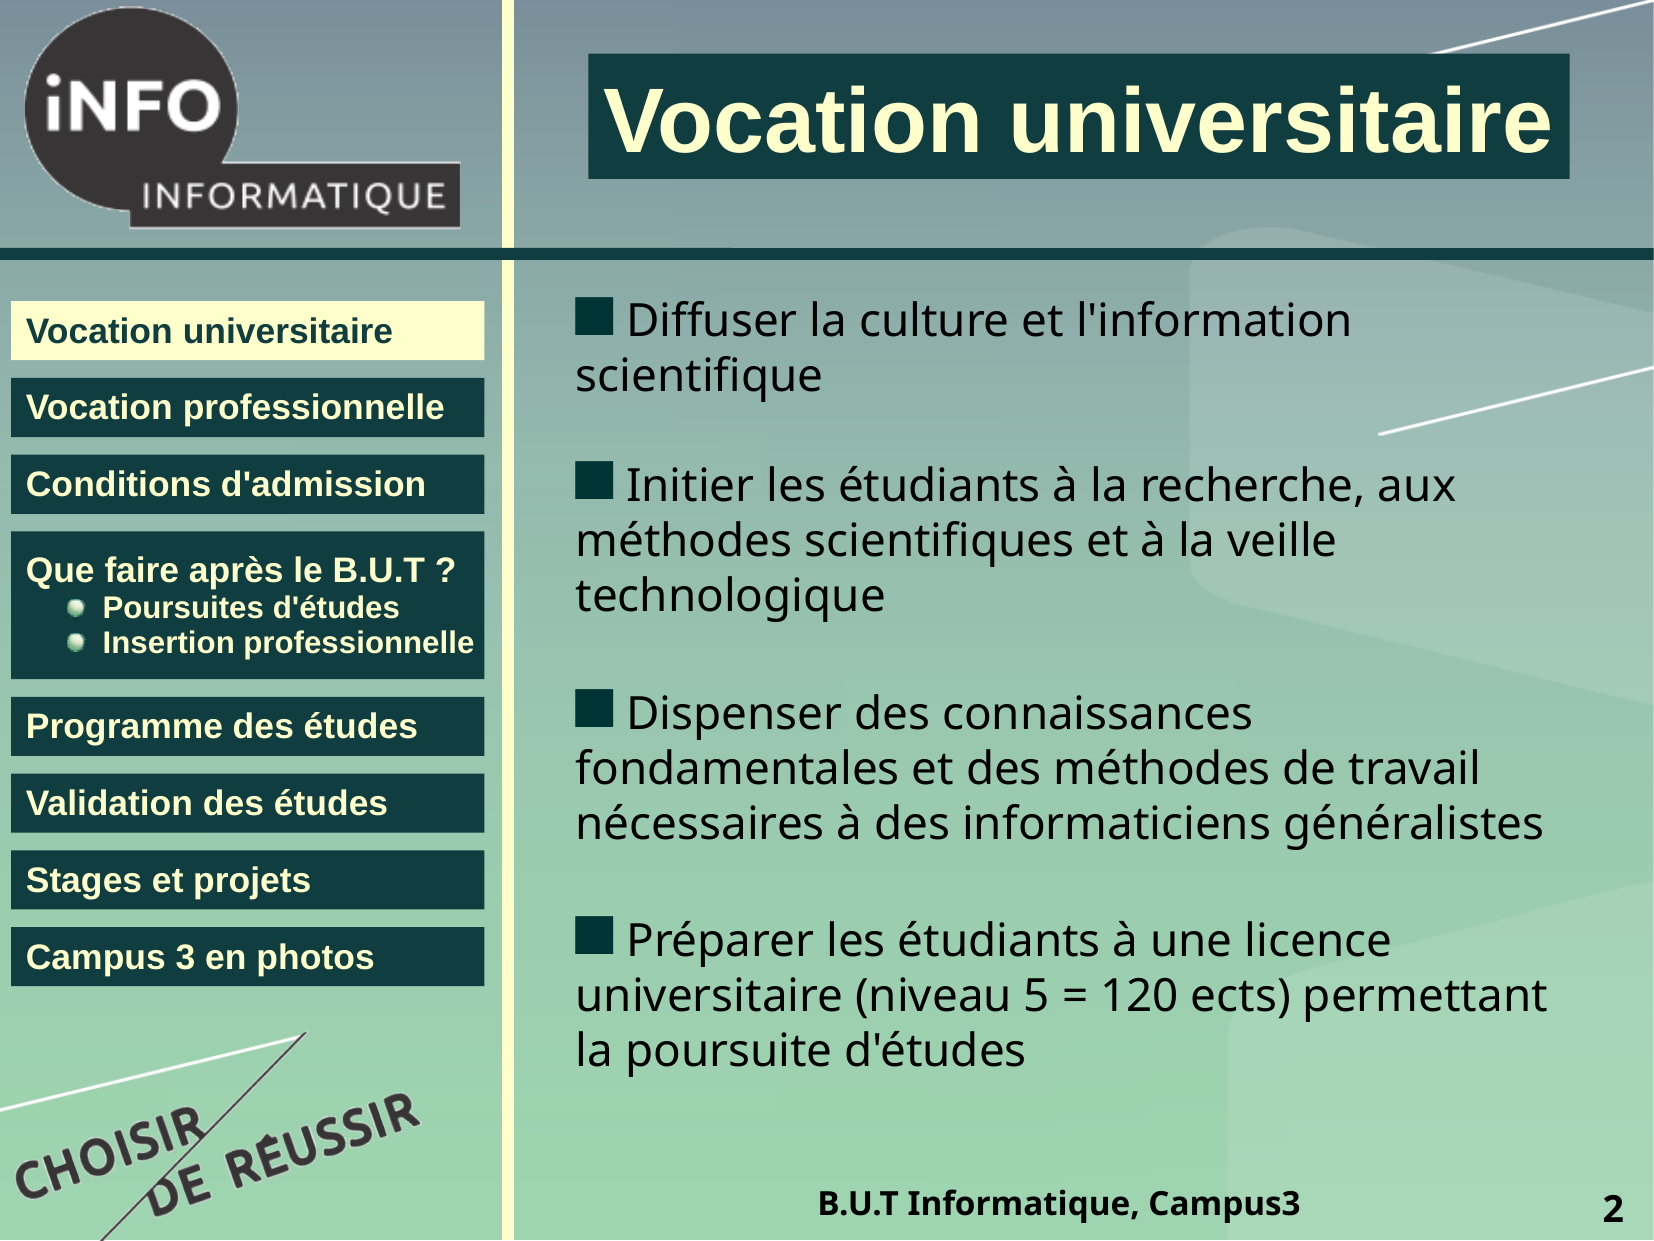

Vocation universitaire
 Diffuser la culture et l'information scientifique
 Initier les étudiants à la recherche, aux méthodes scientifiques et à la veille technologique
 Dispenser des connaissances fondamentales et des méthodes de travail nécessaires à des informaticiens généralistes
 Préparer les étudiants à une licence universitaire (niveau 5 = 120 ects) permettant la poursuite d'études
Vocation universitaire
Vocation professionnelle
Conditions d'admission
Que faire après le B.U.T ?
Poursuites d'études
Insertion professionnelle
Programme des études
Validation des études
Stages et projets
Campus 3 en photos
DUT Informatique, IUT Campus3
2